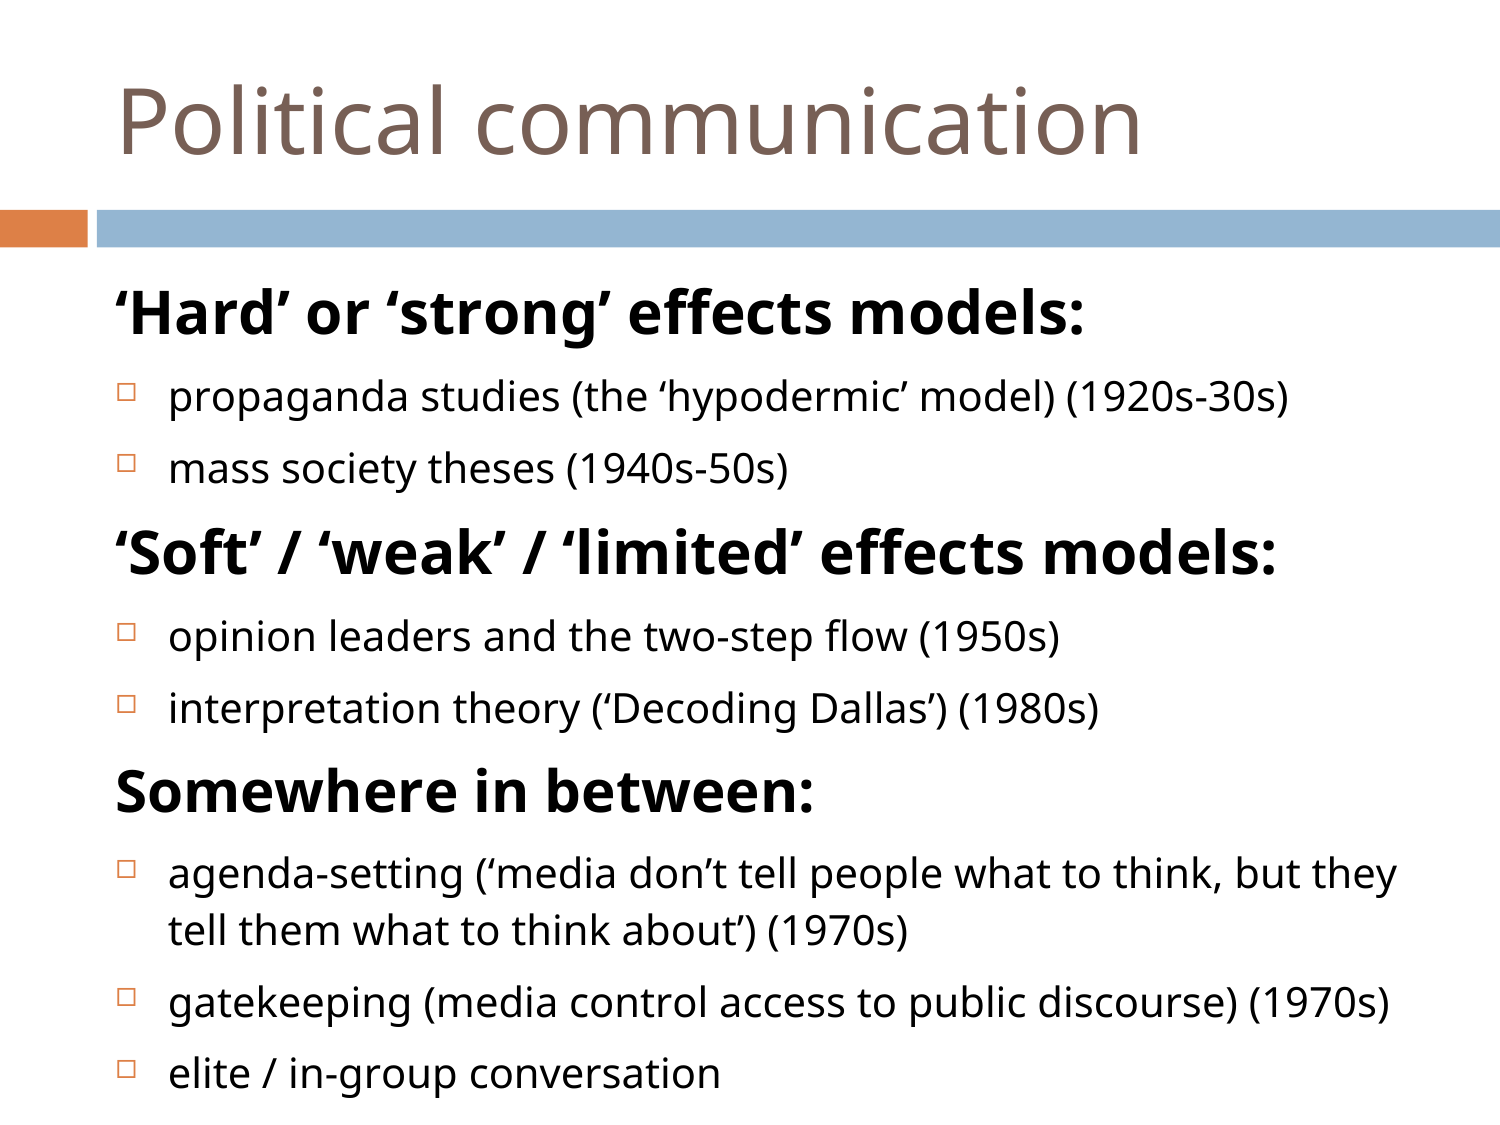

# Political communication
‘Hard’ or ‘strong’ effects models:
propaganda studies (the ‘hypodermic’ model) (1920s-30s)
mass society theses (1940s-50s)
‘Soft’ / ‘weak’ / ‘limited’ effects models:
opinion leaders and the two-step flow (1950s)
interpretation theory (‘Decoding Dallas’) (1980s)
Somewhere in between:
agenda-setting (‘media don’t tell people what to think, but they tell them what to think about’) (1970s)
gatekeeping (media control access to public discourse) (1970s)
elite / in-group conversation